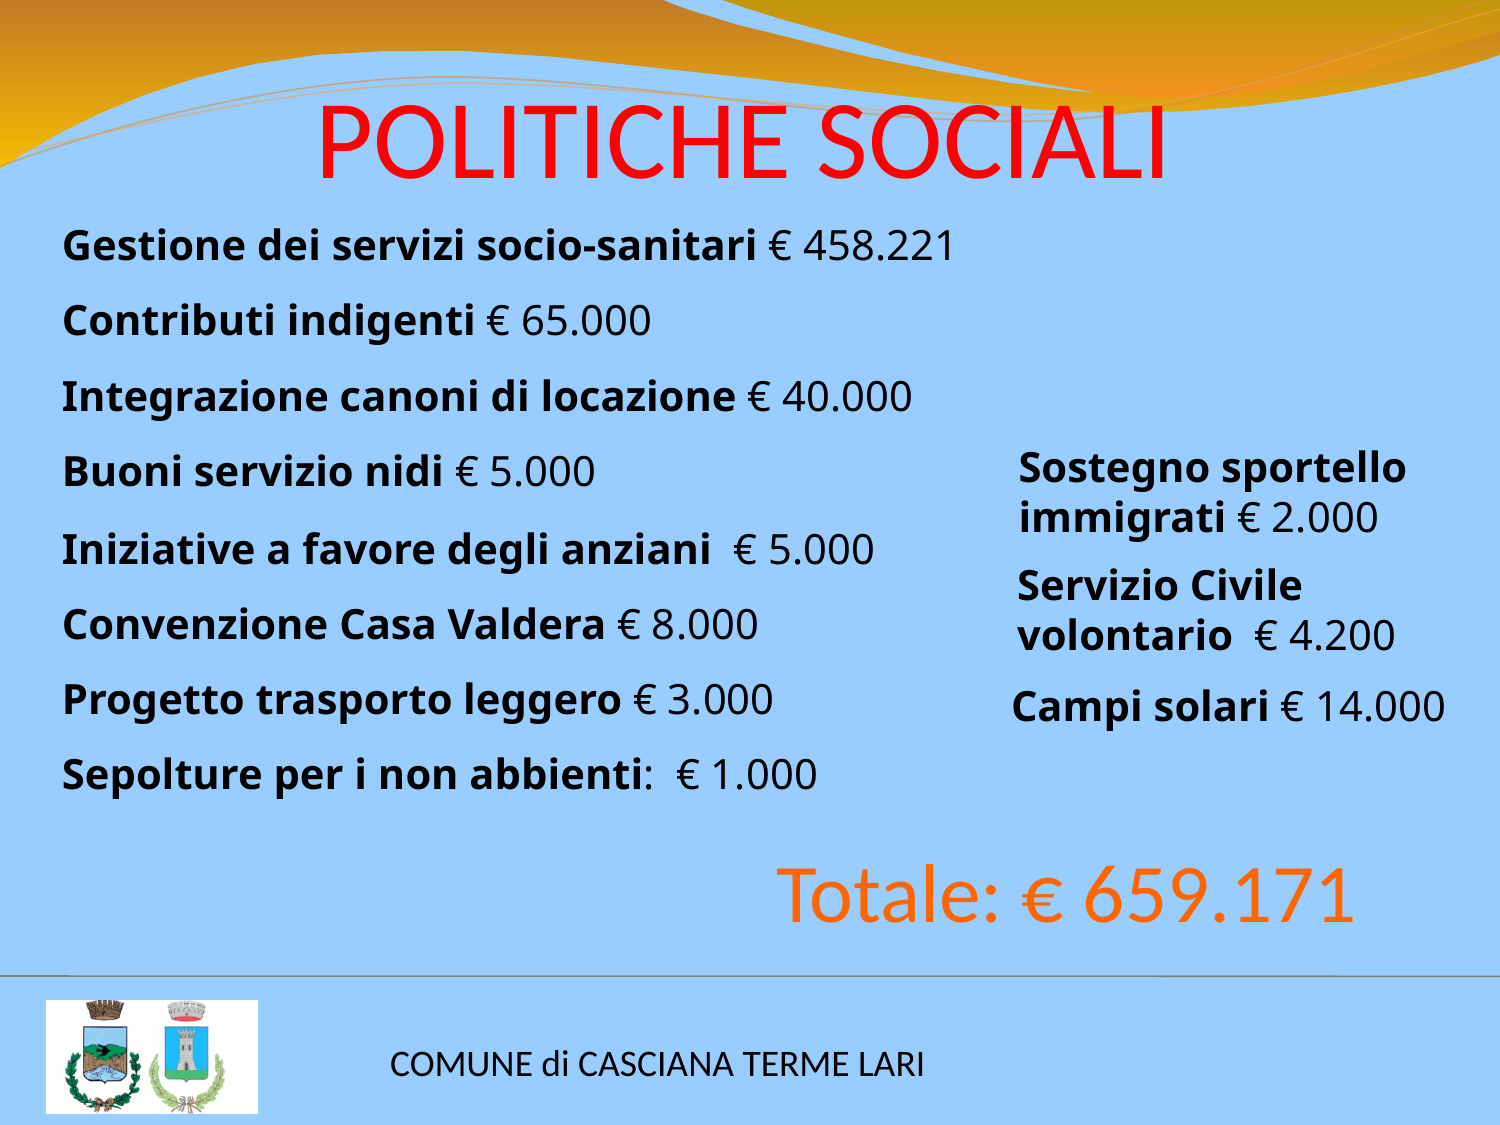

POLITICHE SOCIALI
Gestione dei servizi socio-sanitari € 458.221
Contributi indigenti € 65.000
Integrazione canoni di locazione € 40.000
Buoni servizio nidi € 5.000
Sostegno sportello immigrati € 2.000
Iniziative a favore degli anziani € 5.000
Convenzione Casa Valdera € 8.000
Progetto trasporto leggero € 3.000
Sepolture per i non abbienti: € 1.000
Servizio Civile volontario € 4.200
Campi solari € 14.000
Totale: € 659.171
COMUNE di CASCIANA TERME LARI